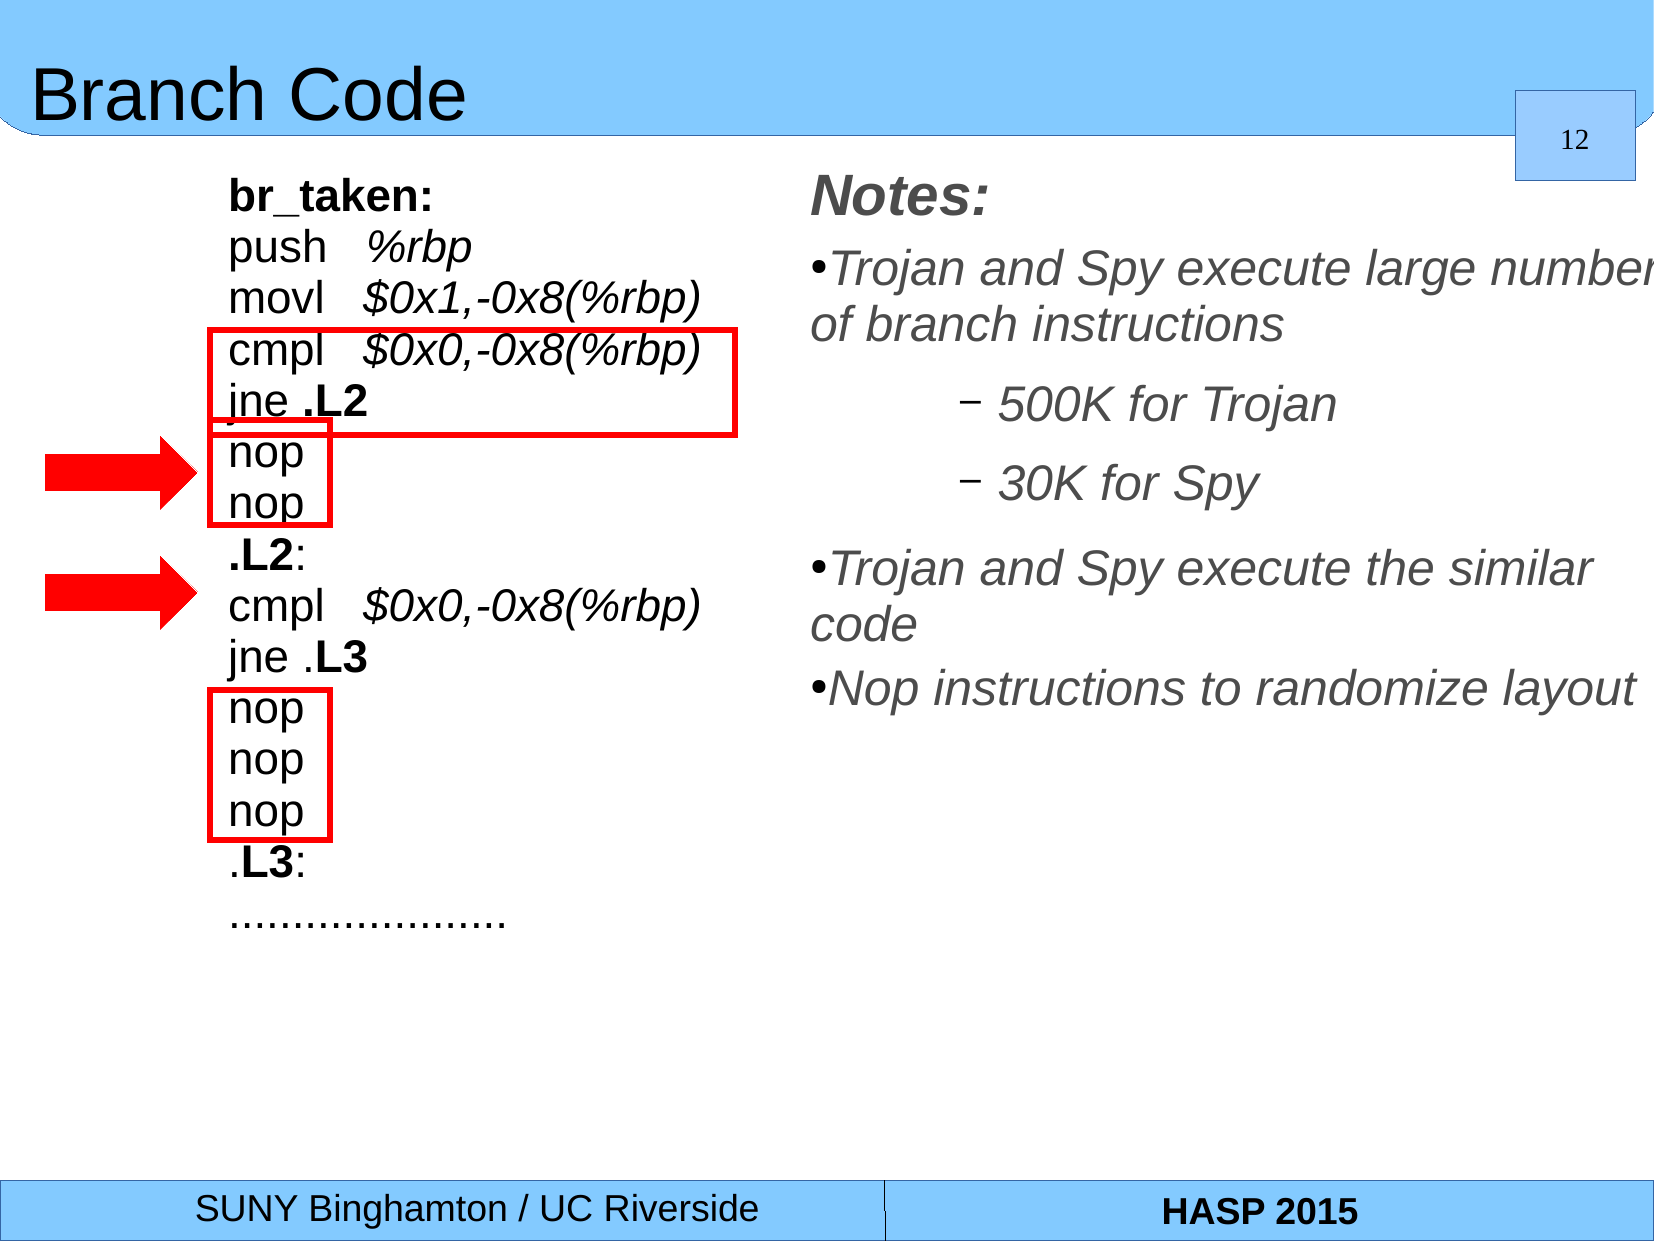

# Branch Code
br_taken:
push %rbp
movl $0x1,-0x8(%rbp)
cmpl $0x0,-0x8(%rbp)
jne .L2
nop
nop
.L2:
cmpl $0x0,-0x8(%rbp)
jne .L3
nop
nop
nop
.L3:
......................
Notes:
Trojan and Spy execute large number of branch instructions
500K for Trojan
30K for Spy
Trojan and Spy execute the similar code
Nop instructions to randomize layout